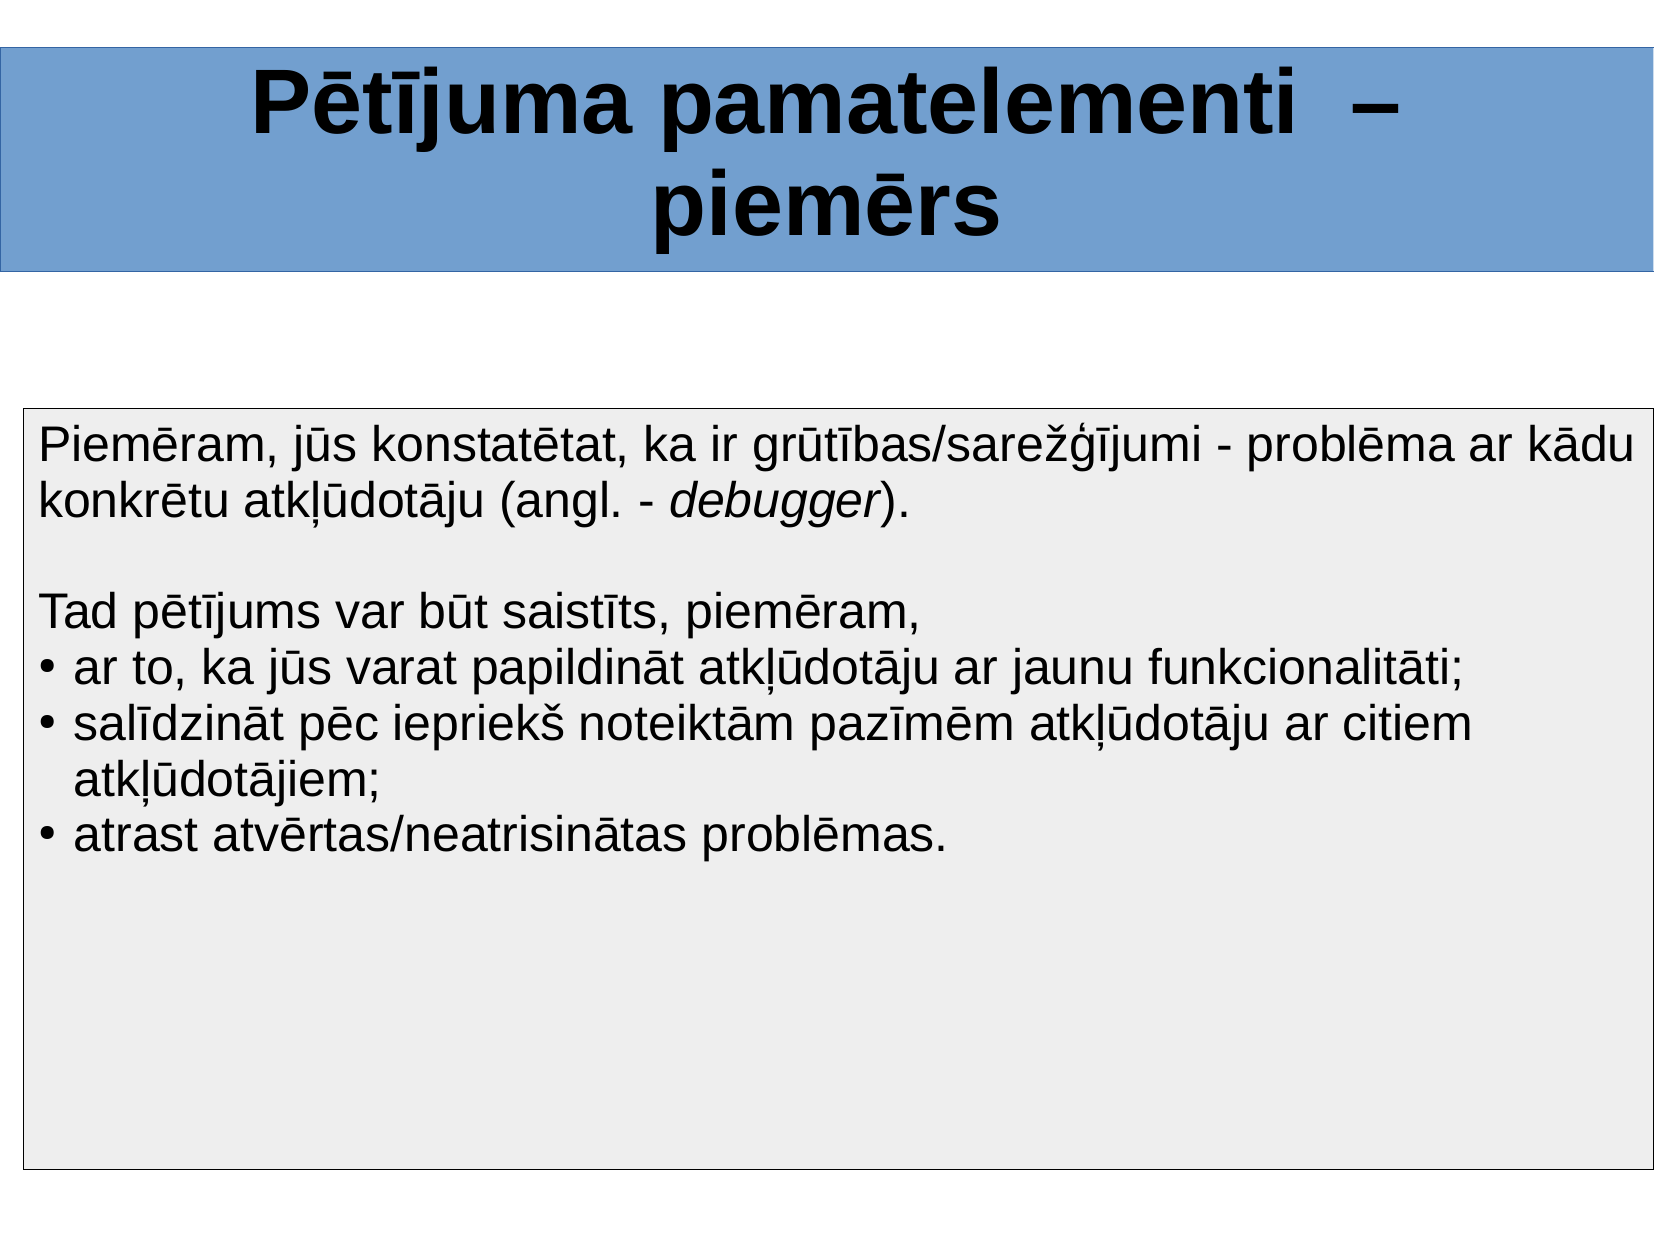

# Pētījuma pamatelementi – piemērs
Piemēram, jūs konstatētat, ka ir grūtības/sarežģījumi - problēma ar kādu konkrētu atkļūdotāju (angl. - debugger).
Tad pētījums var būt saistīts, piemēram,
ar to, ka jūs varat papildināt atkļūdotāju ar jaunu funkcionalitāti;
salīdzināt pēc iepriekš noteiktām pazīmēm atkļūdotāju ar citiem atkļūdotājiem;
atrast atvērtas/neatrisinātas problēmas.